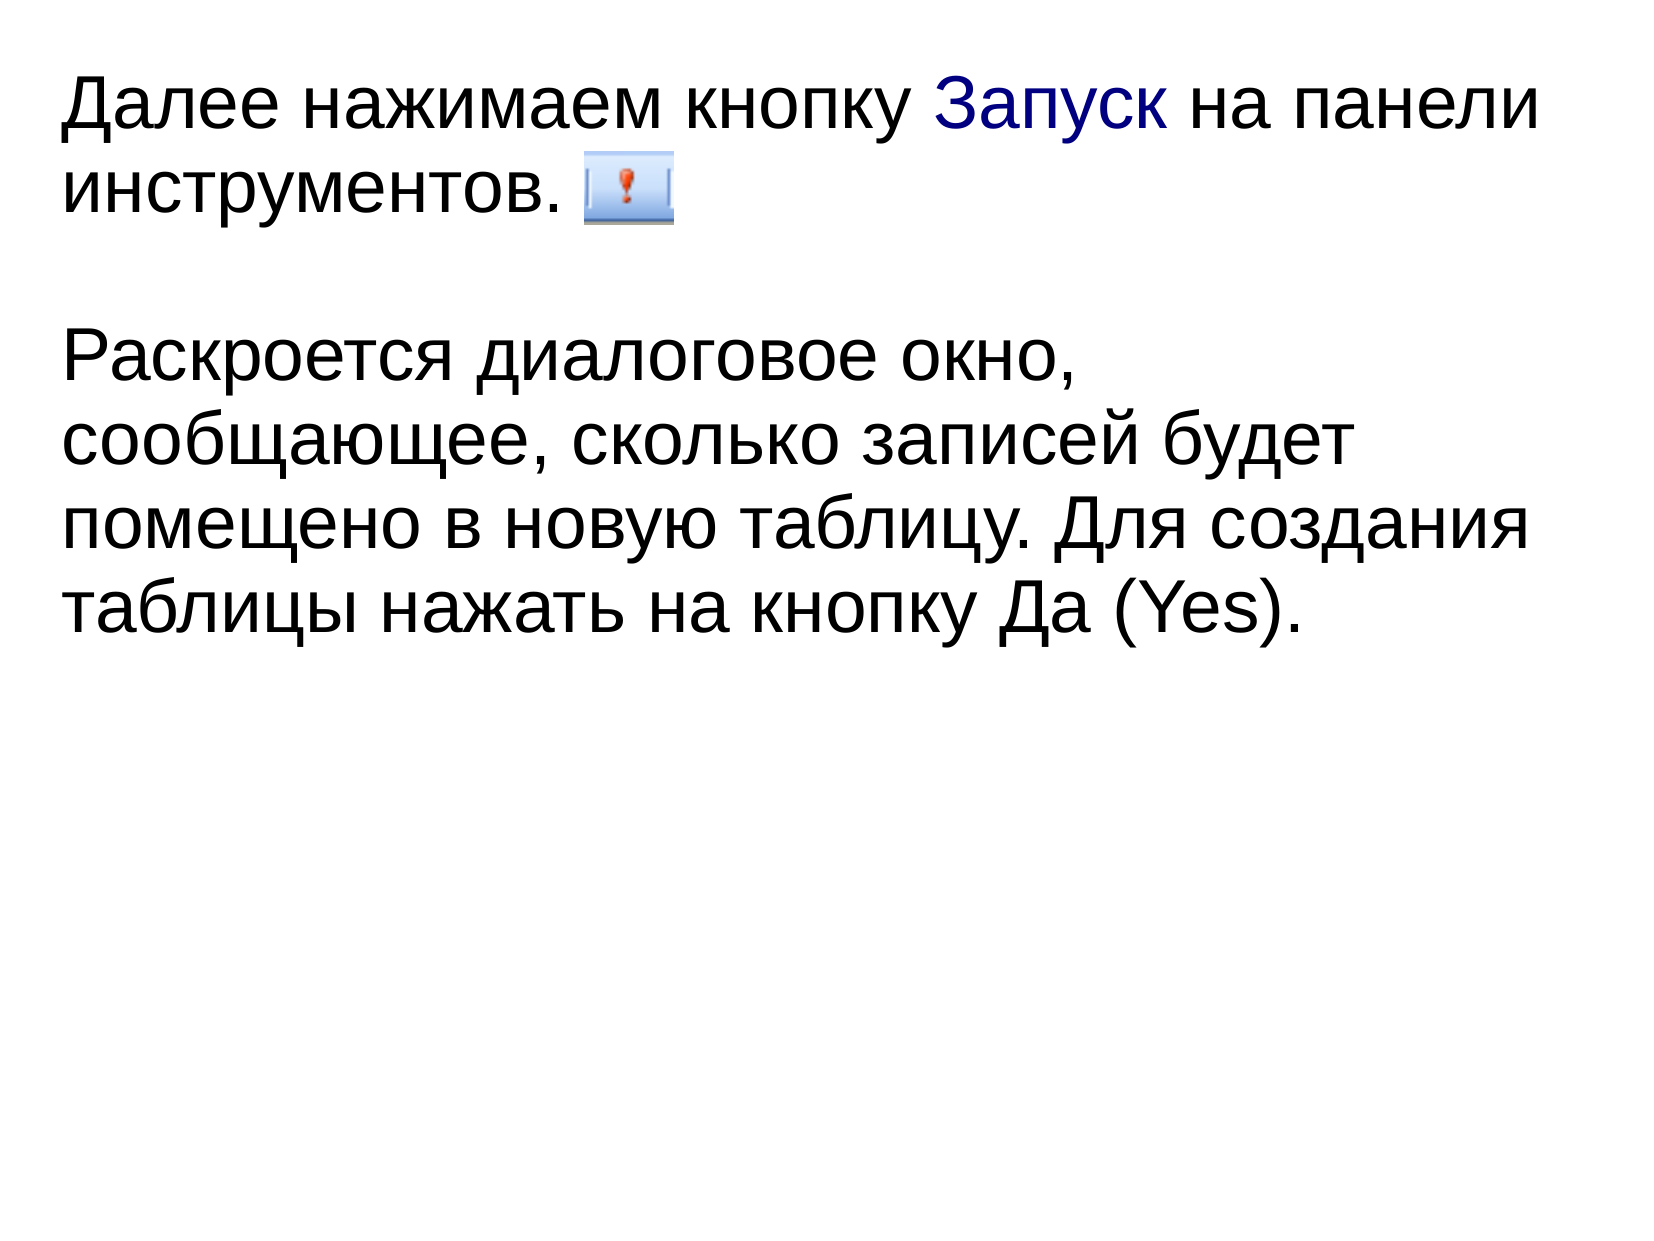

Далее нажимаем кнопку Запуск на панели инструментов.
Раскроется диалоговое окно, сообщающее, сколько записей будет помещено в новую таблицу. Для создания таблицы нажать на кнопку Да (Yes).